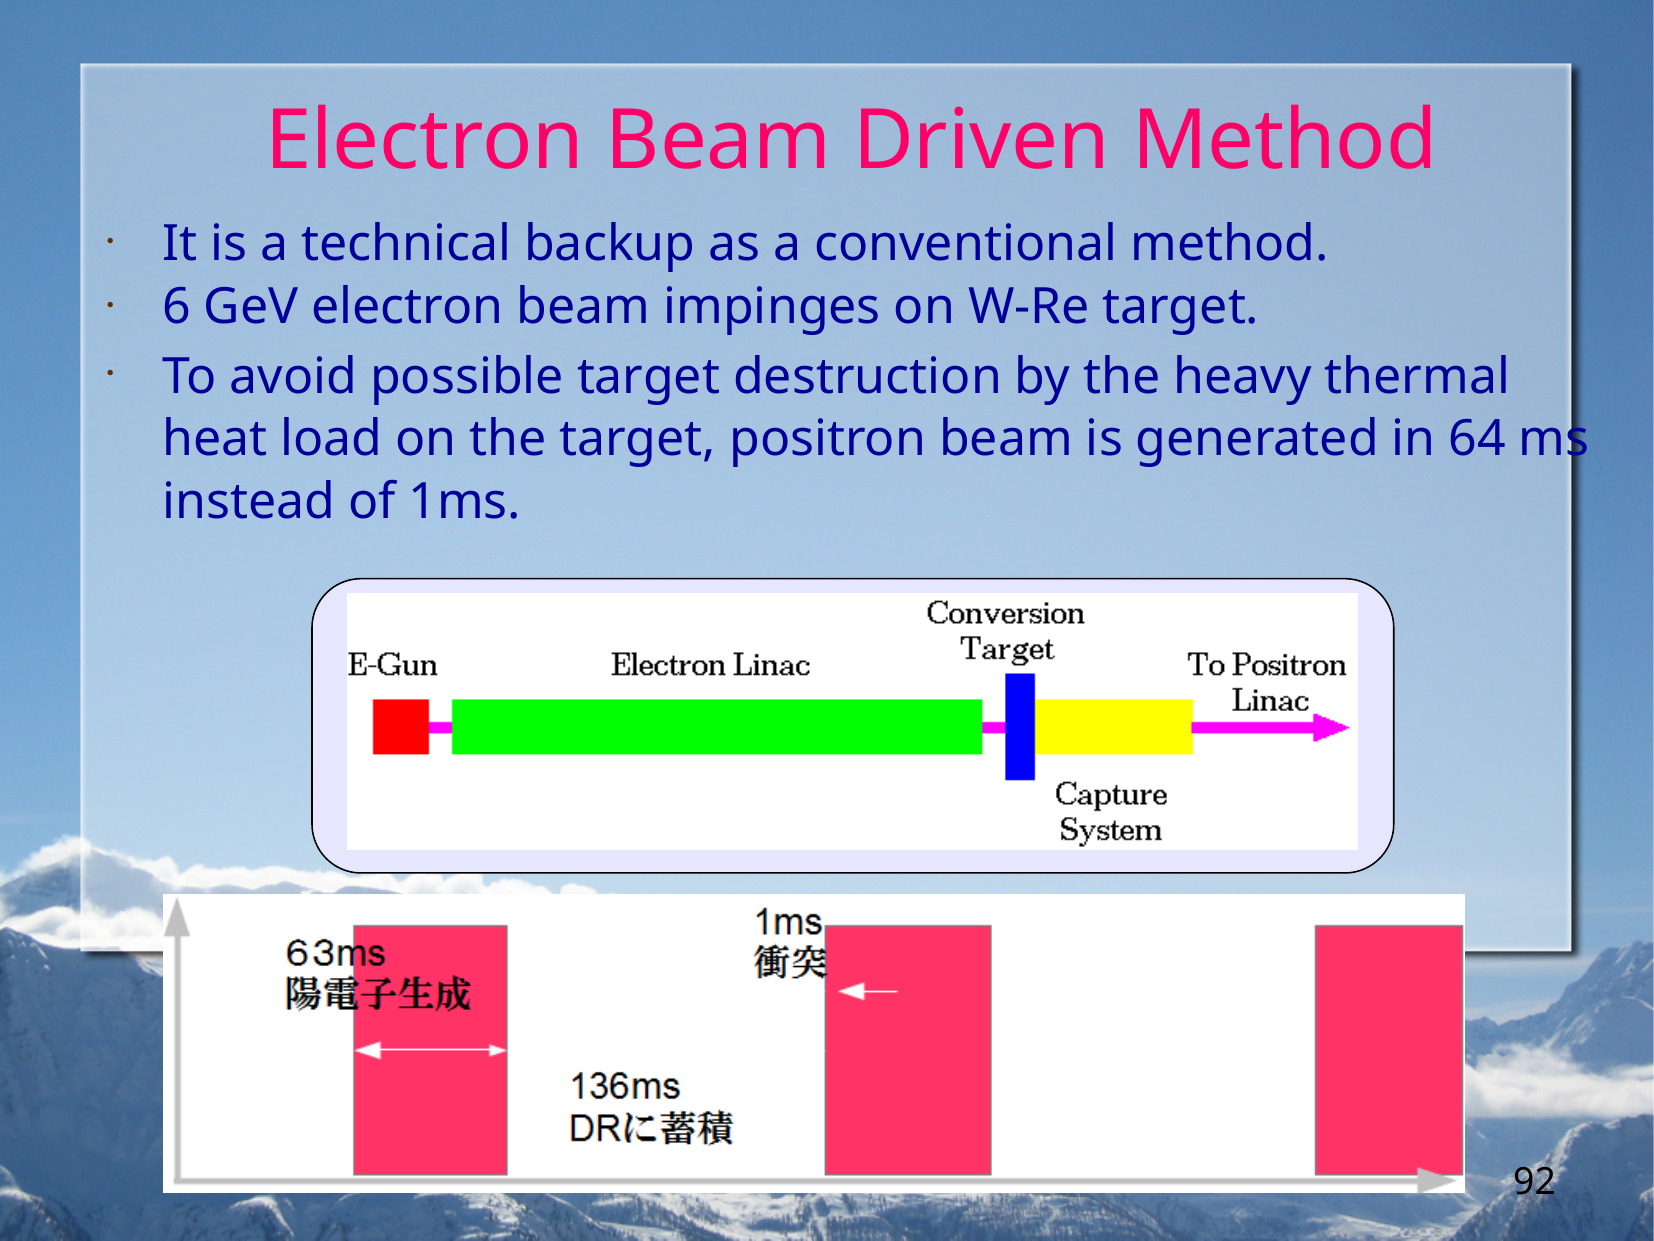

# Electron Beam Driven Method
It is a technical backup as a conventional method.
6 GeV electron beam impinges on W-Re target.
To avoid possible target destruction by the heavy thermal heat load on the target, positron beam is generated in 64 ms instead of 1ms.